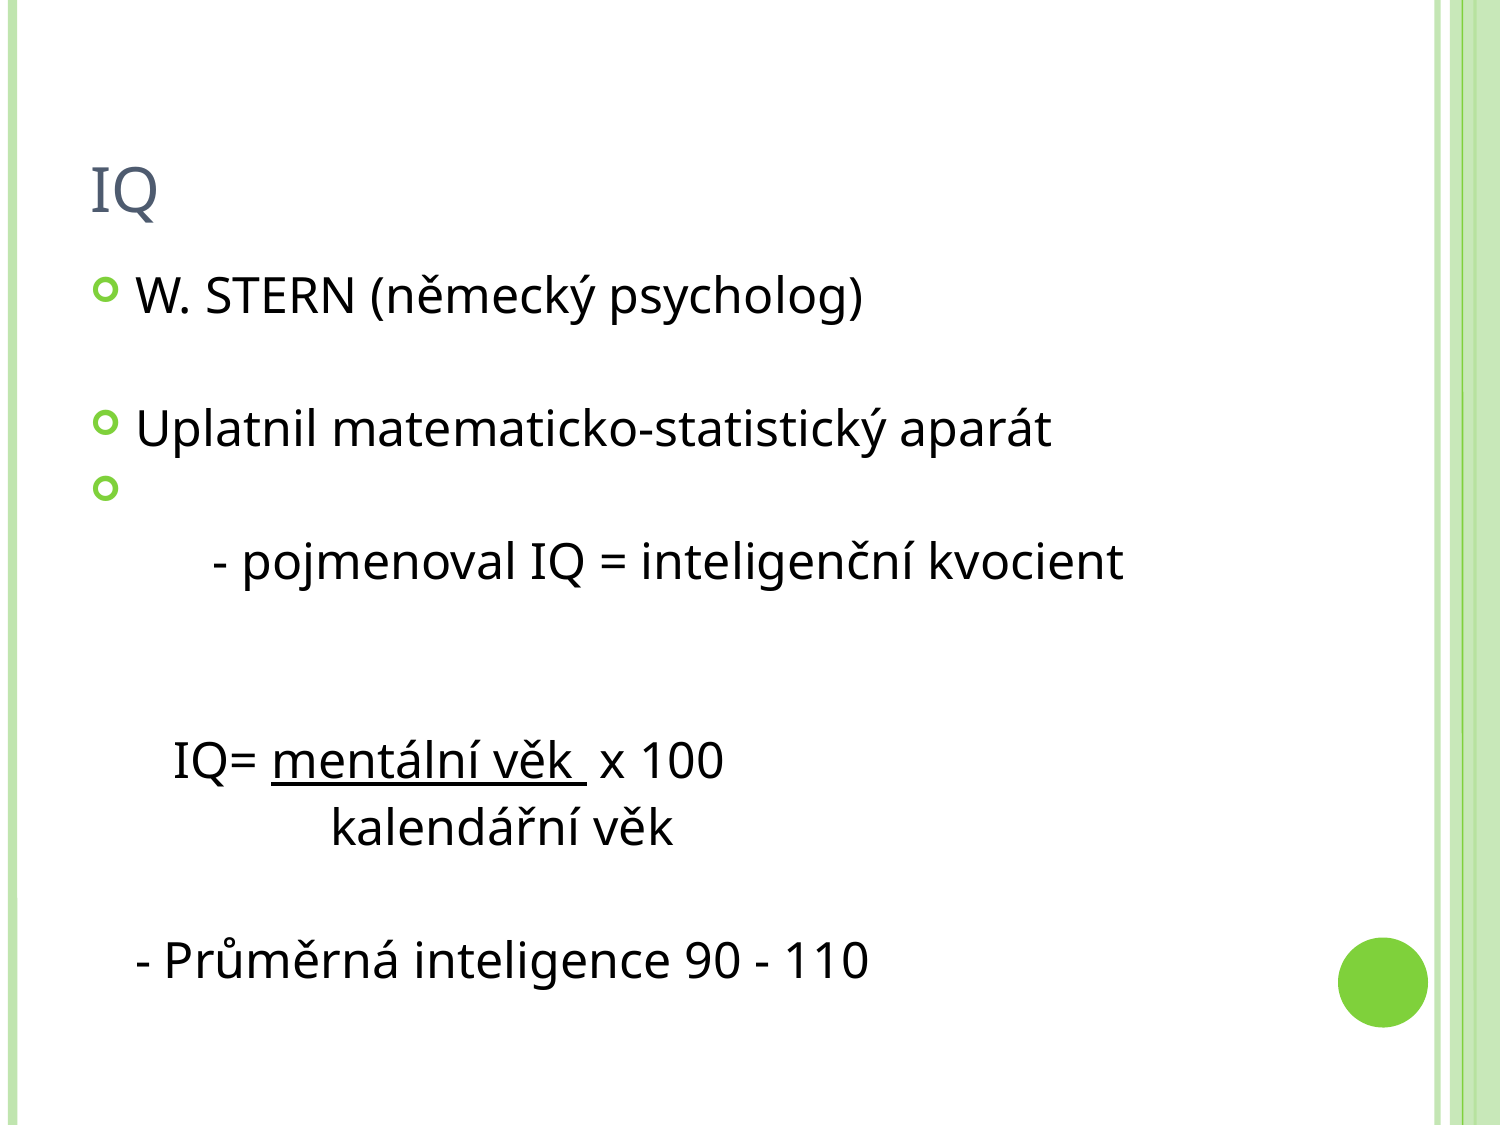

# IQ
W. STERN (německý psycholog)
Uplatnil matematicko-statistický aparát
 - pojmenoval IQ = inteligenční kvocient
 IQ= mentální věk x 100
		kalendářní věk
- Průměrná inteligence 90 - 110